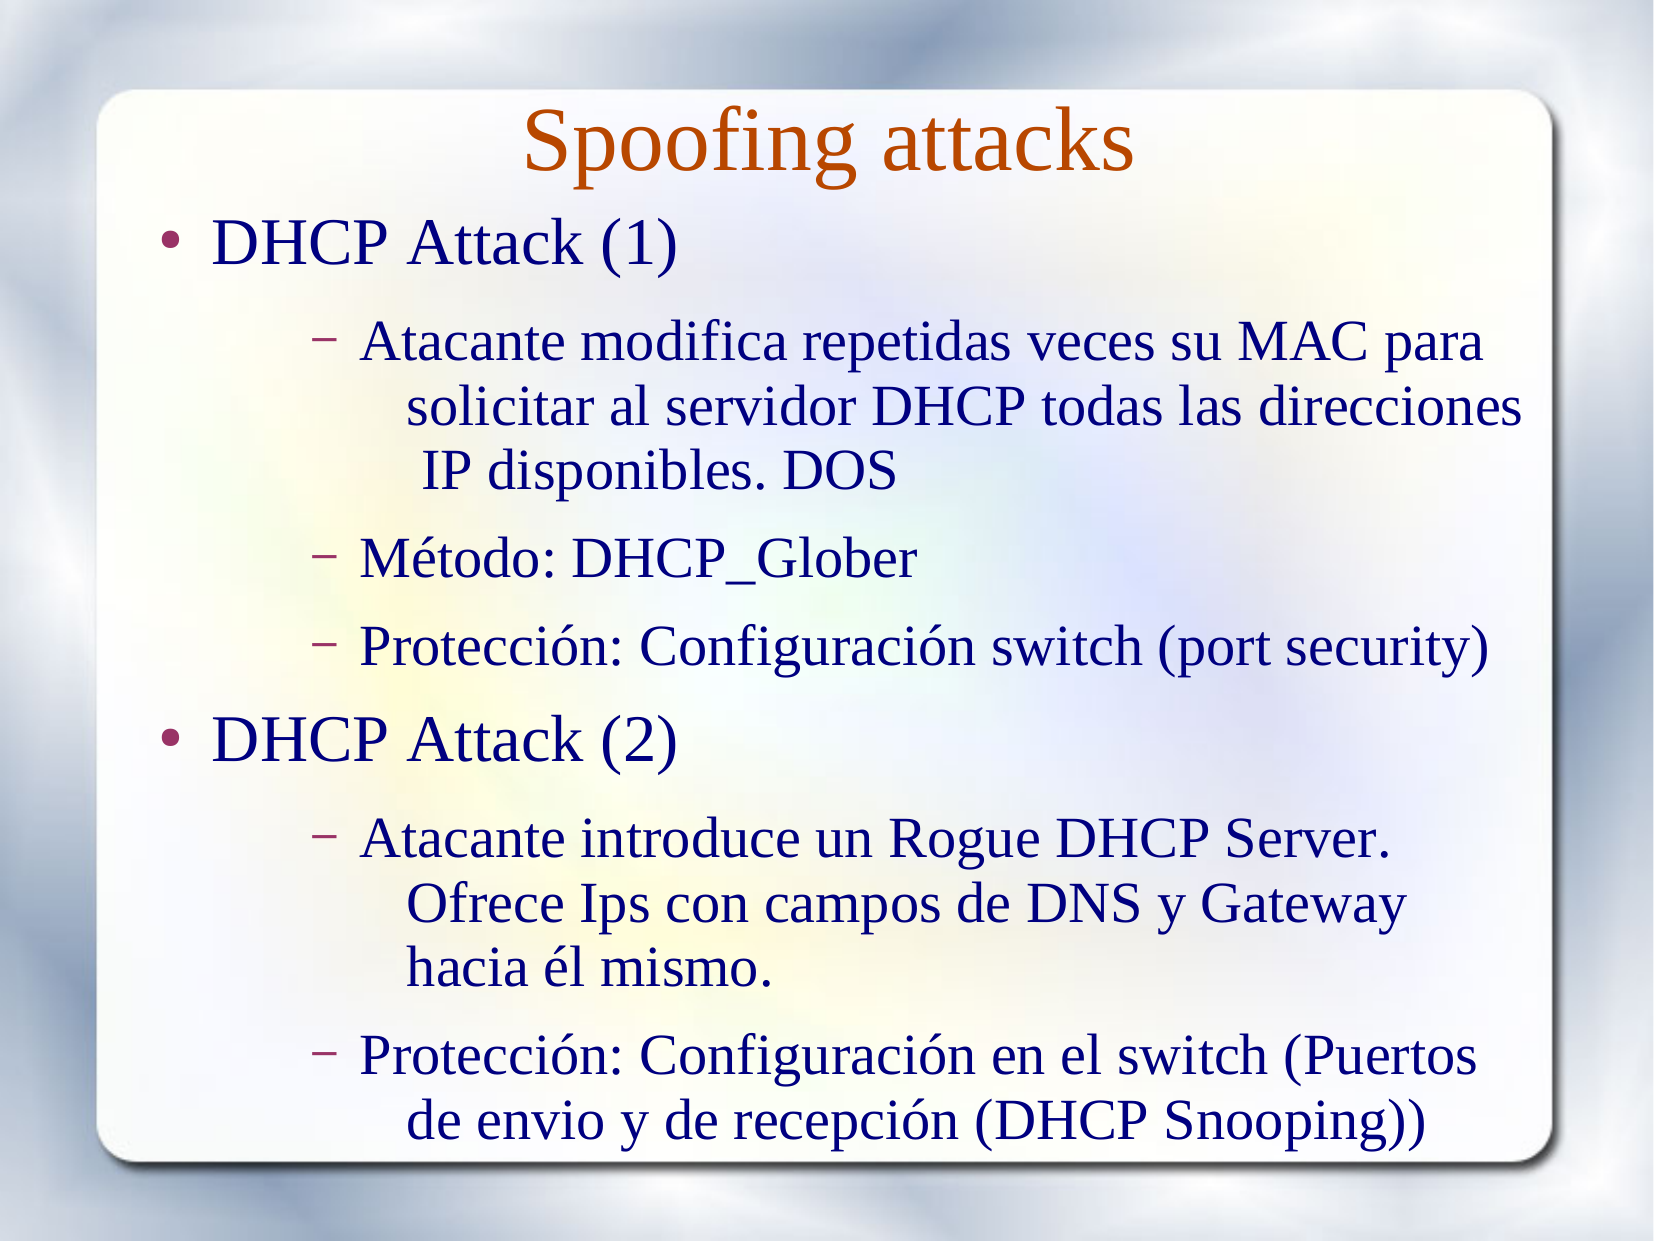

# Spoofing attacks
DHCP Attack (1)
Atacante modifica repetidas veces su MAC para solicitar al servidor DHCP todas las direcciones IP disponibles. DOS
Método: DHCP_Glober
Protección: Configuración switch (port security)
DHCP Attack (2)
Atacante introduce un Rogue DHCP Server. Ofrece Ips con campos de DNS y Gateway hacia él mismo.
Protección: Configuración en el switch (Puertos de envio y de recepción (DHCP Snooping))